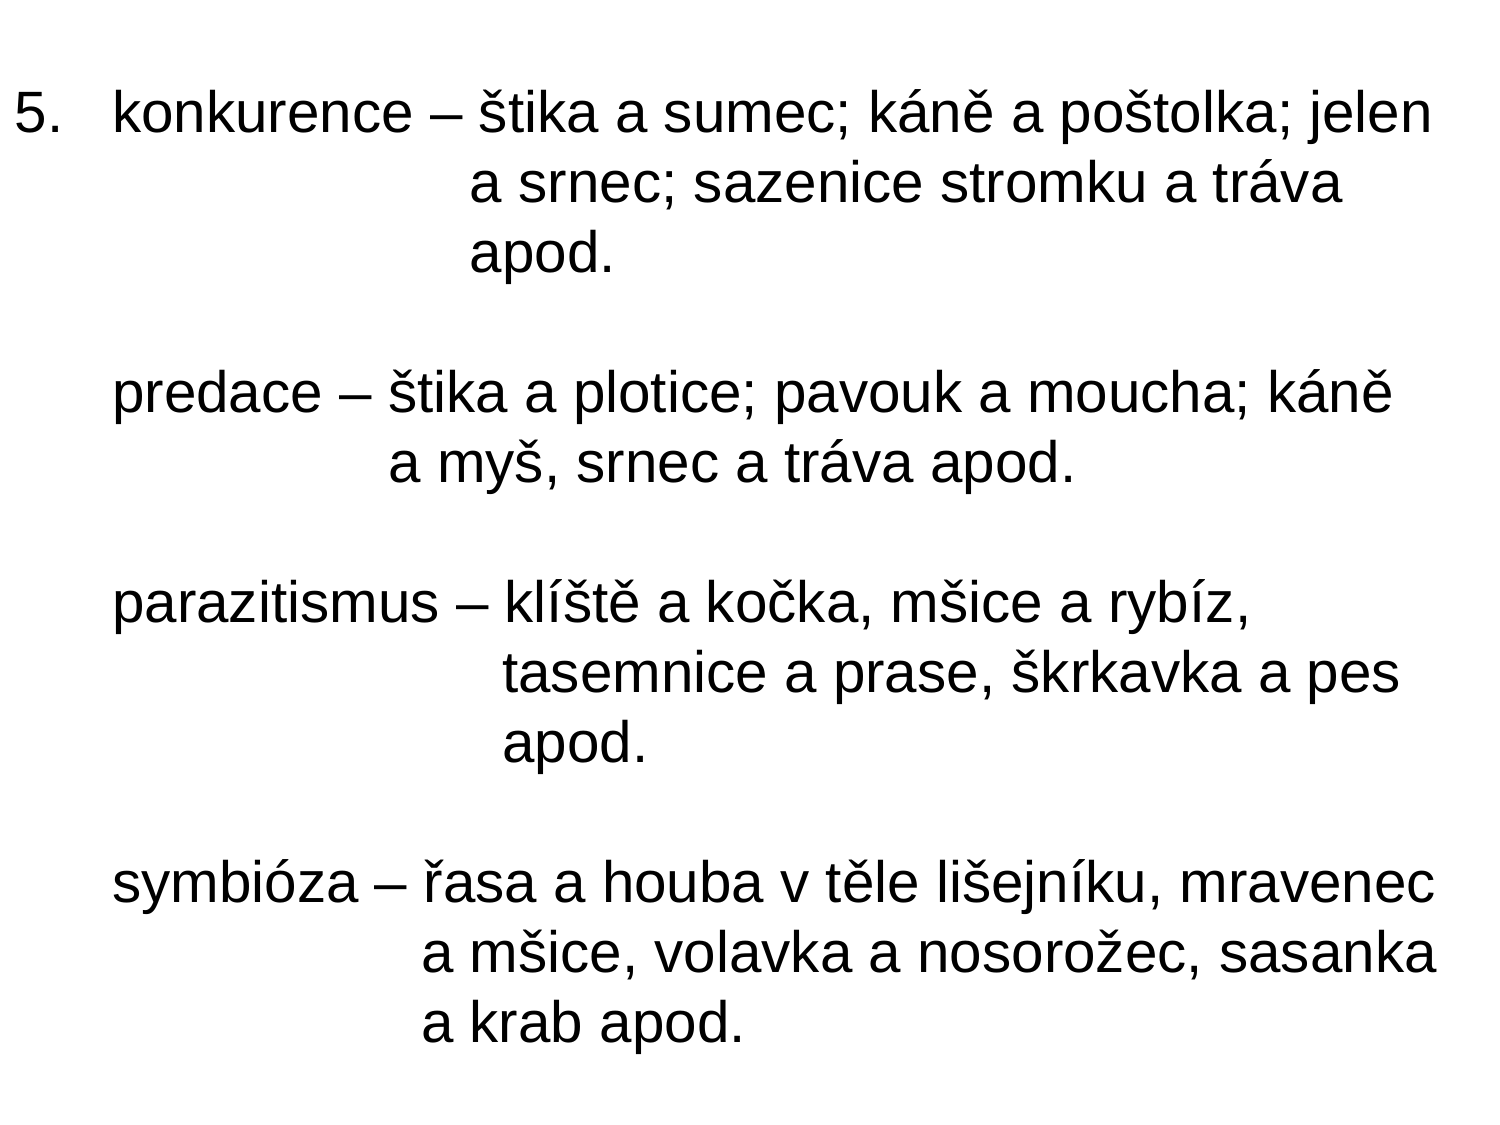

5. konkurence – štika a sumec; káně a poštolka; jelen
 a srnec; sazenice stromku a tráva
 apod.
 predace – štika a plotice; pavouk a moucha; káně
 a myš, srnec a tráva apod.
 parazitismus – klíště a kočka, mšice a rybíz,
 tasemnice a prase, škrkavka a pes
 apod.
 symbióza – řasa a houba v těle lišejníku, mravenec
 a mšice, volavka a nosorožec, sasanka
 a krab apod.